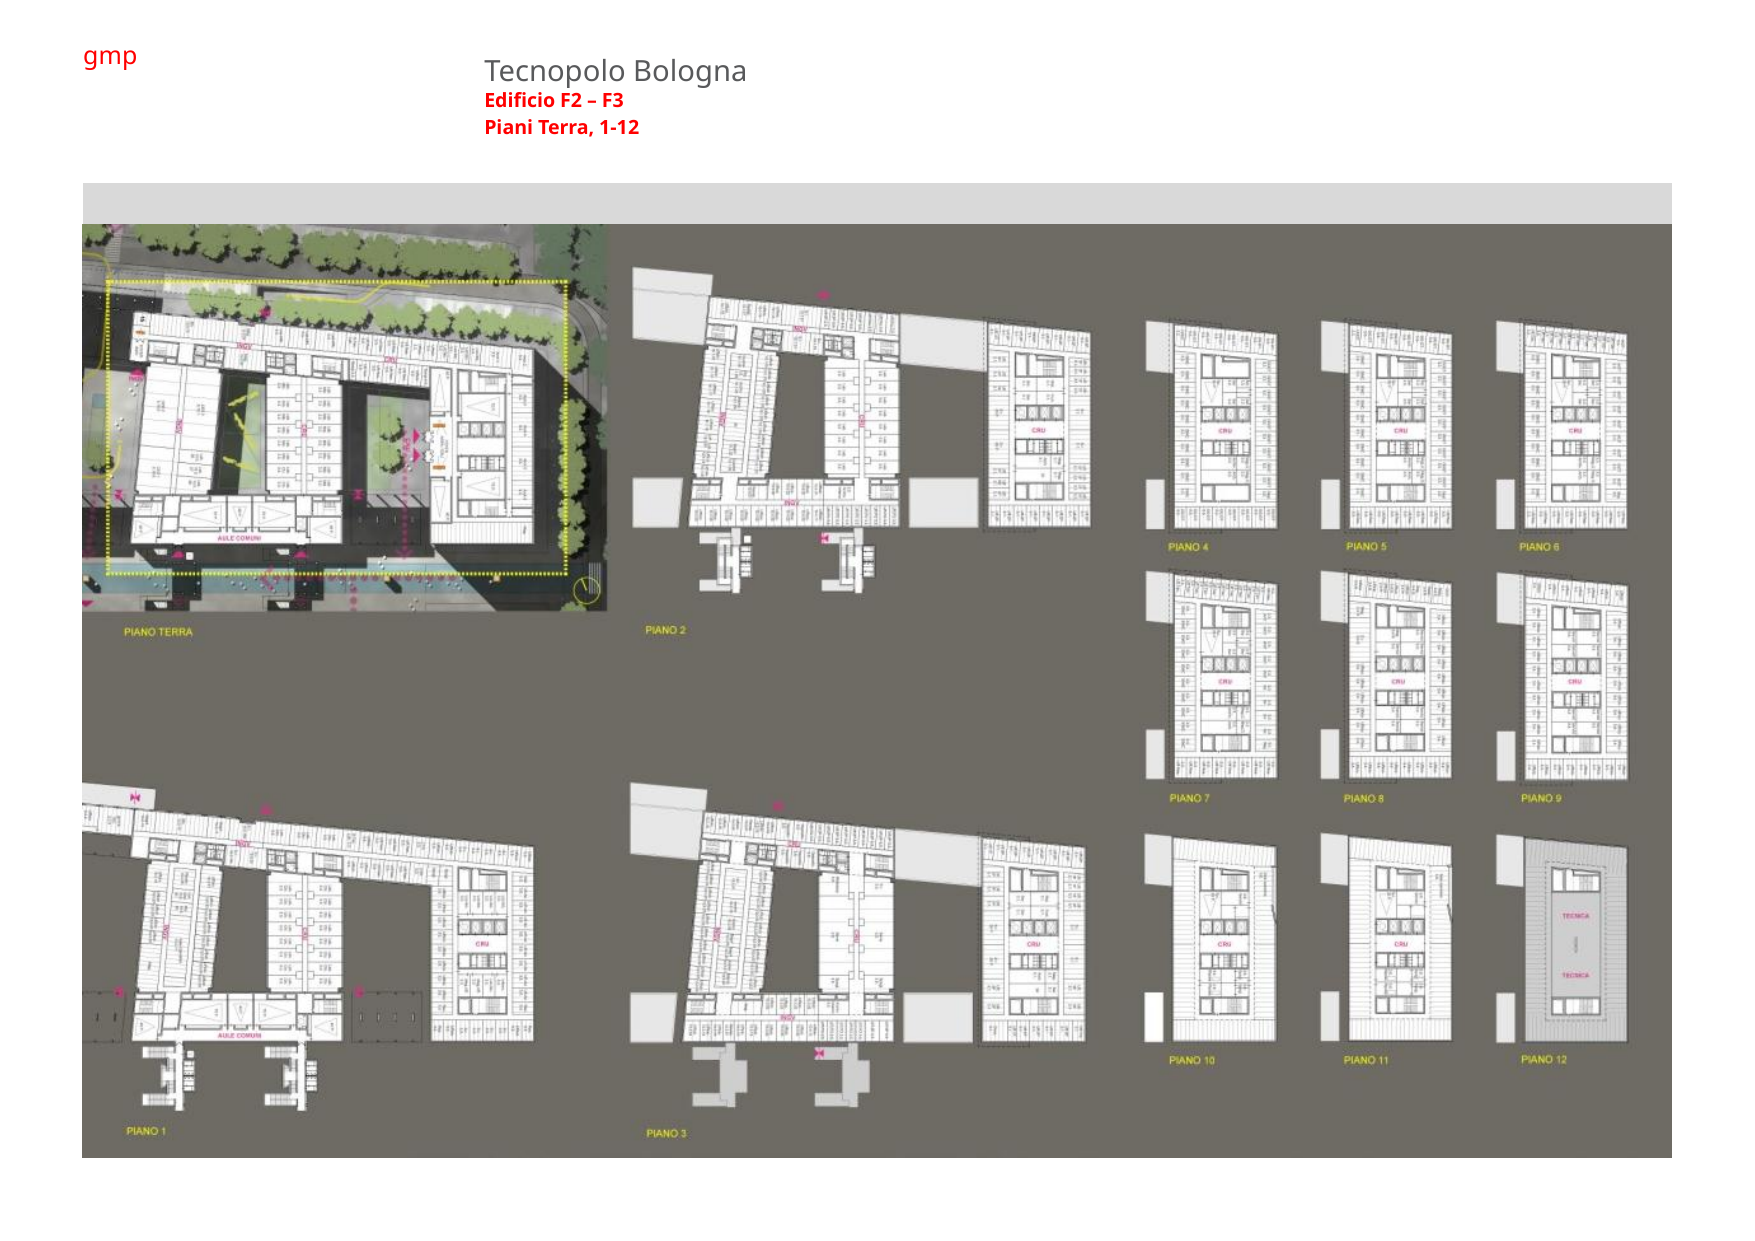

# Edificio F2 – F3
Piani Terra, 1-12